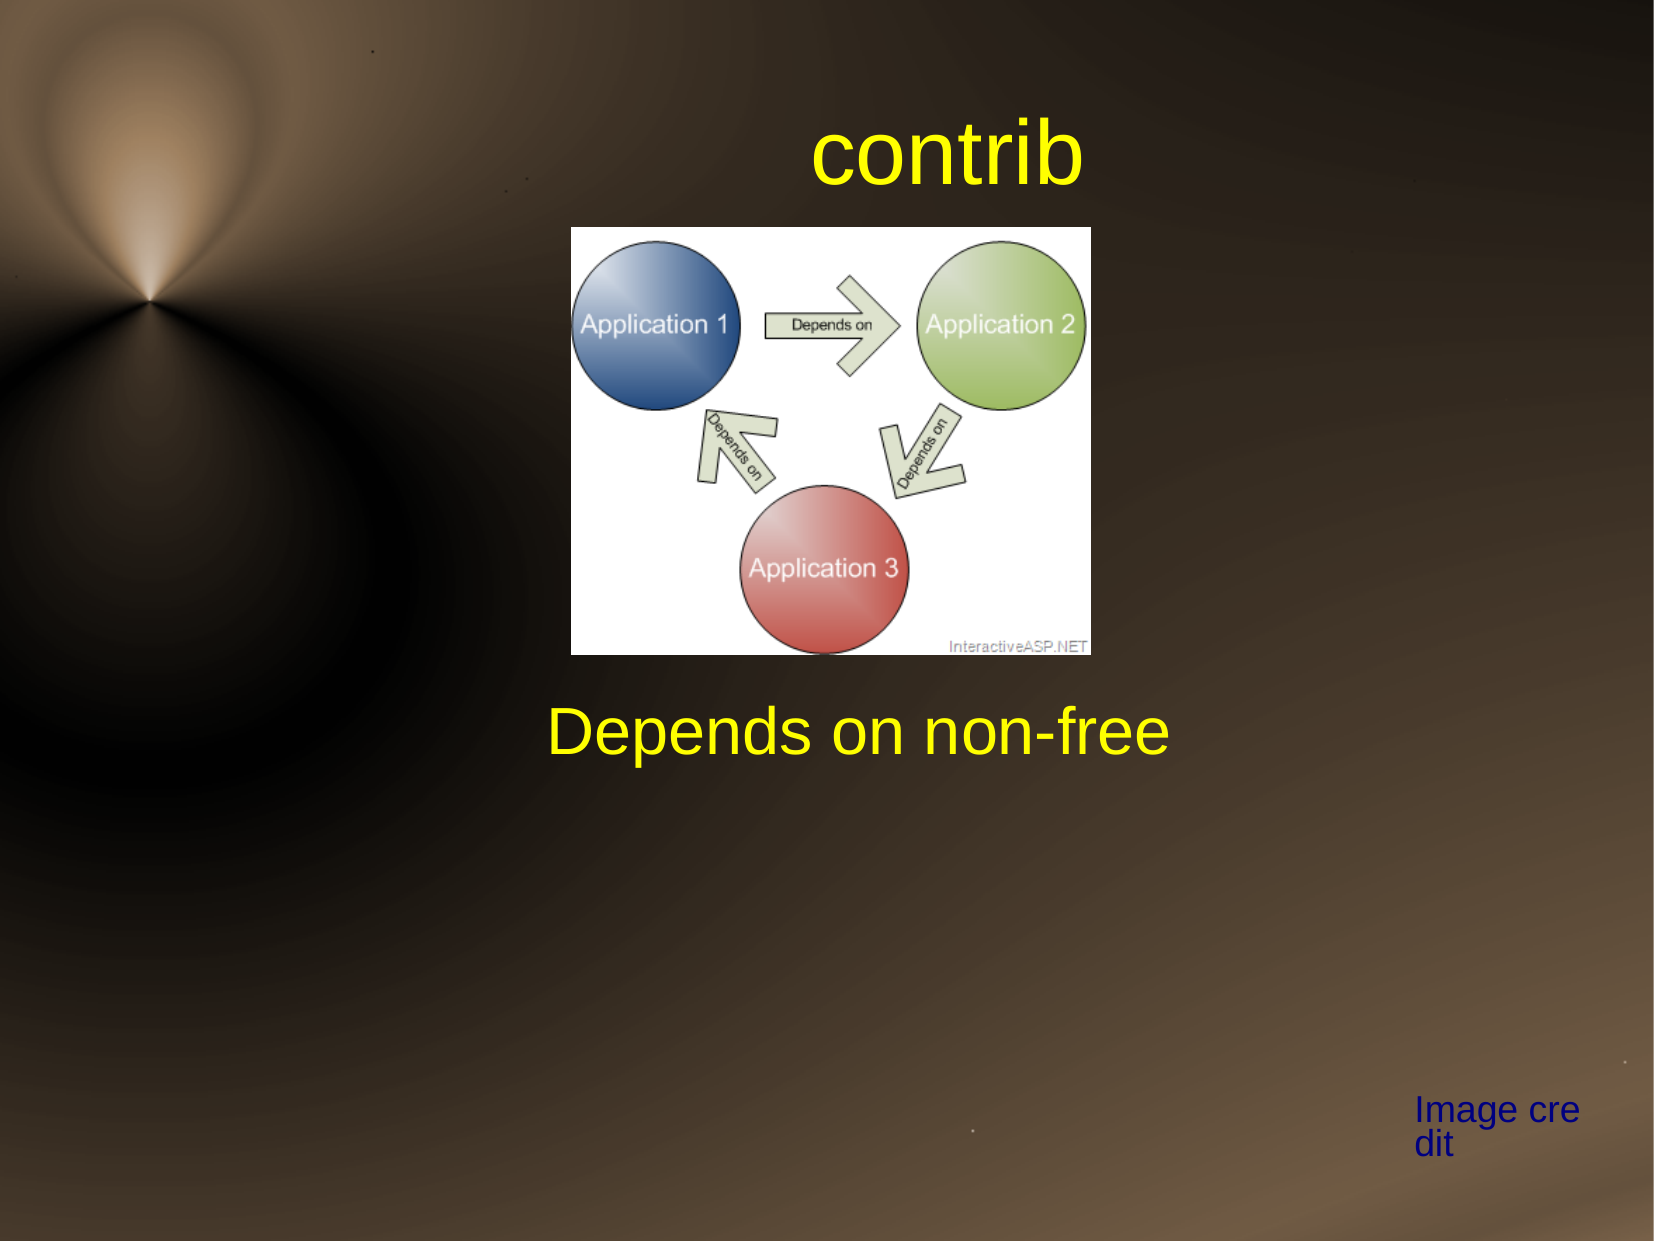

# contrib
Depends on non-free
Image credit